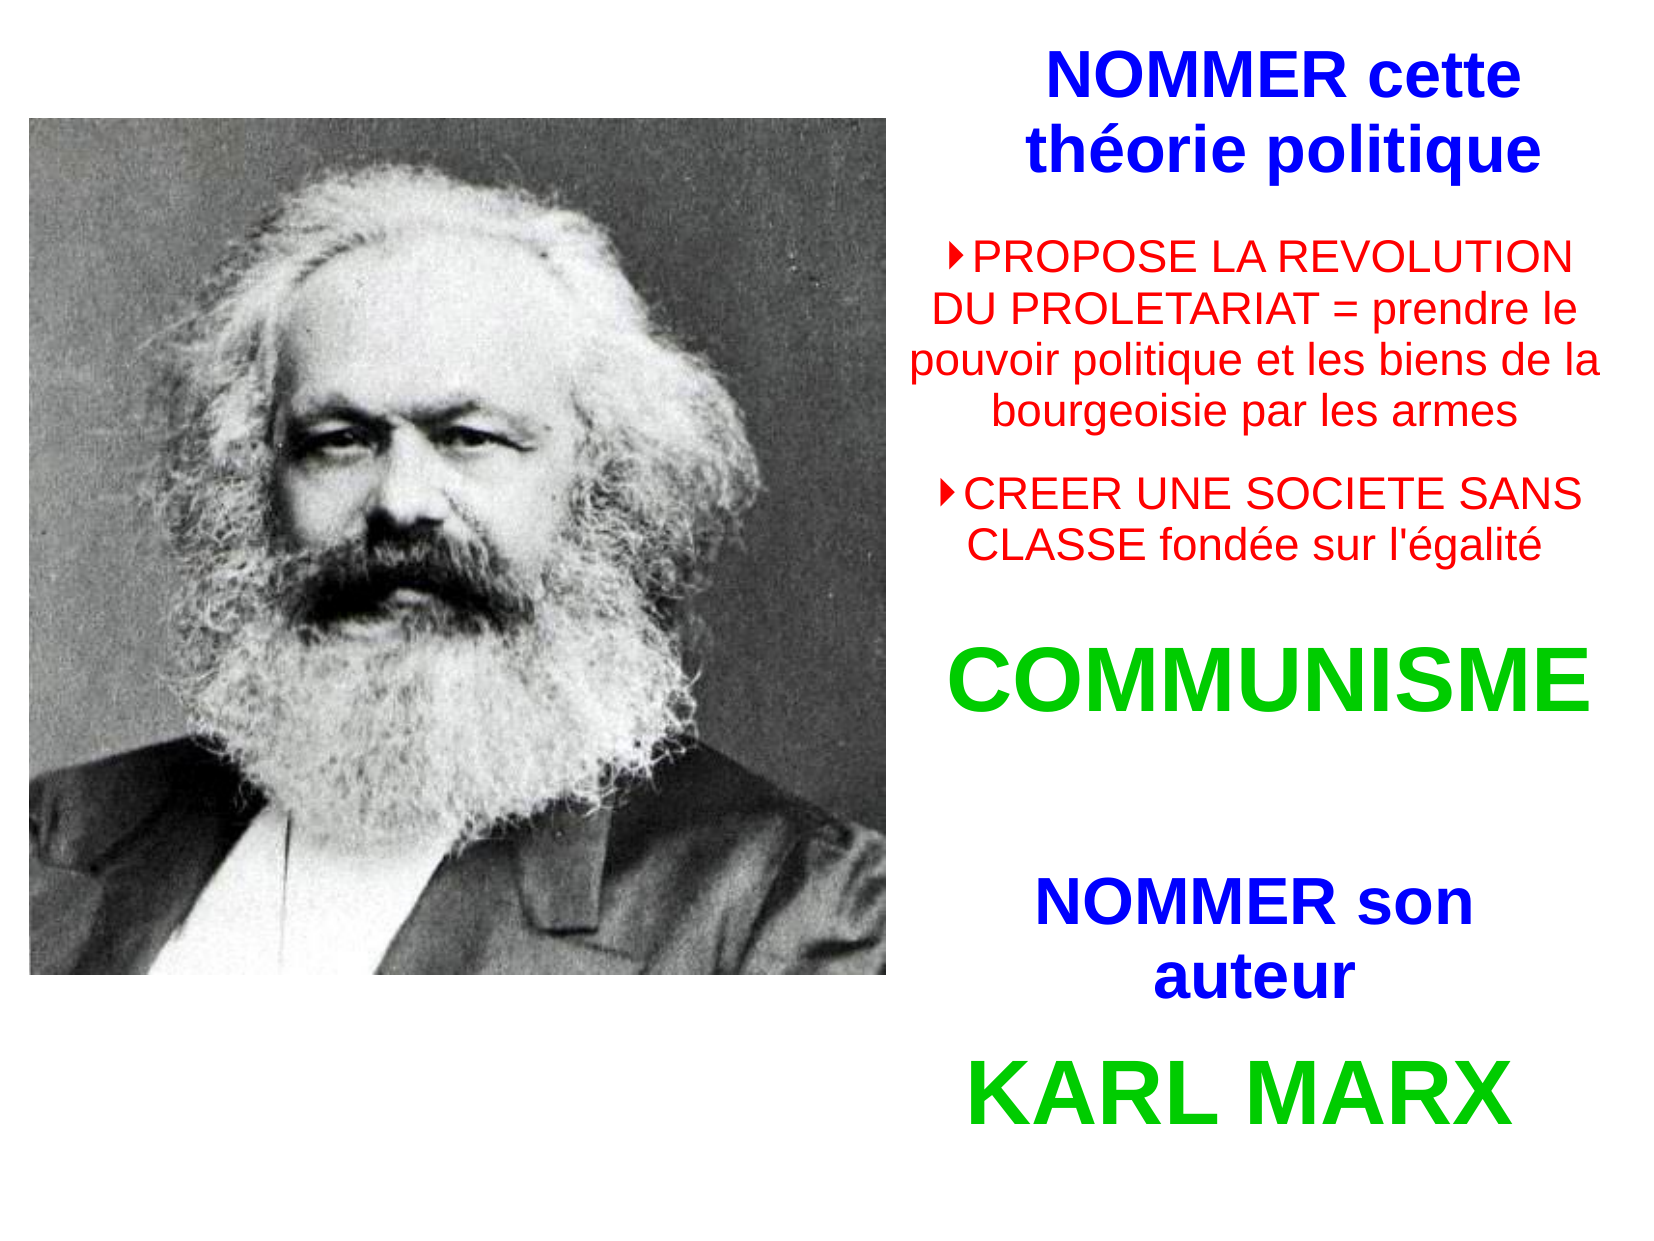

NOMMER cette théorie politique
PROPOSE LA REVOLUTION DU PROLETARIAT = prendre le pouvoir politique et les biens de la bourgeoisie par les armes
CREER UNE SOCIETE SANS CLASSE fondée sur l'égalité
COMMUNISME
NOMMER son auteur
KARL MARX